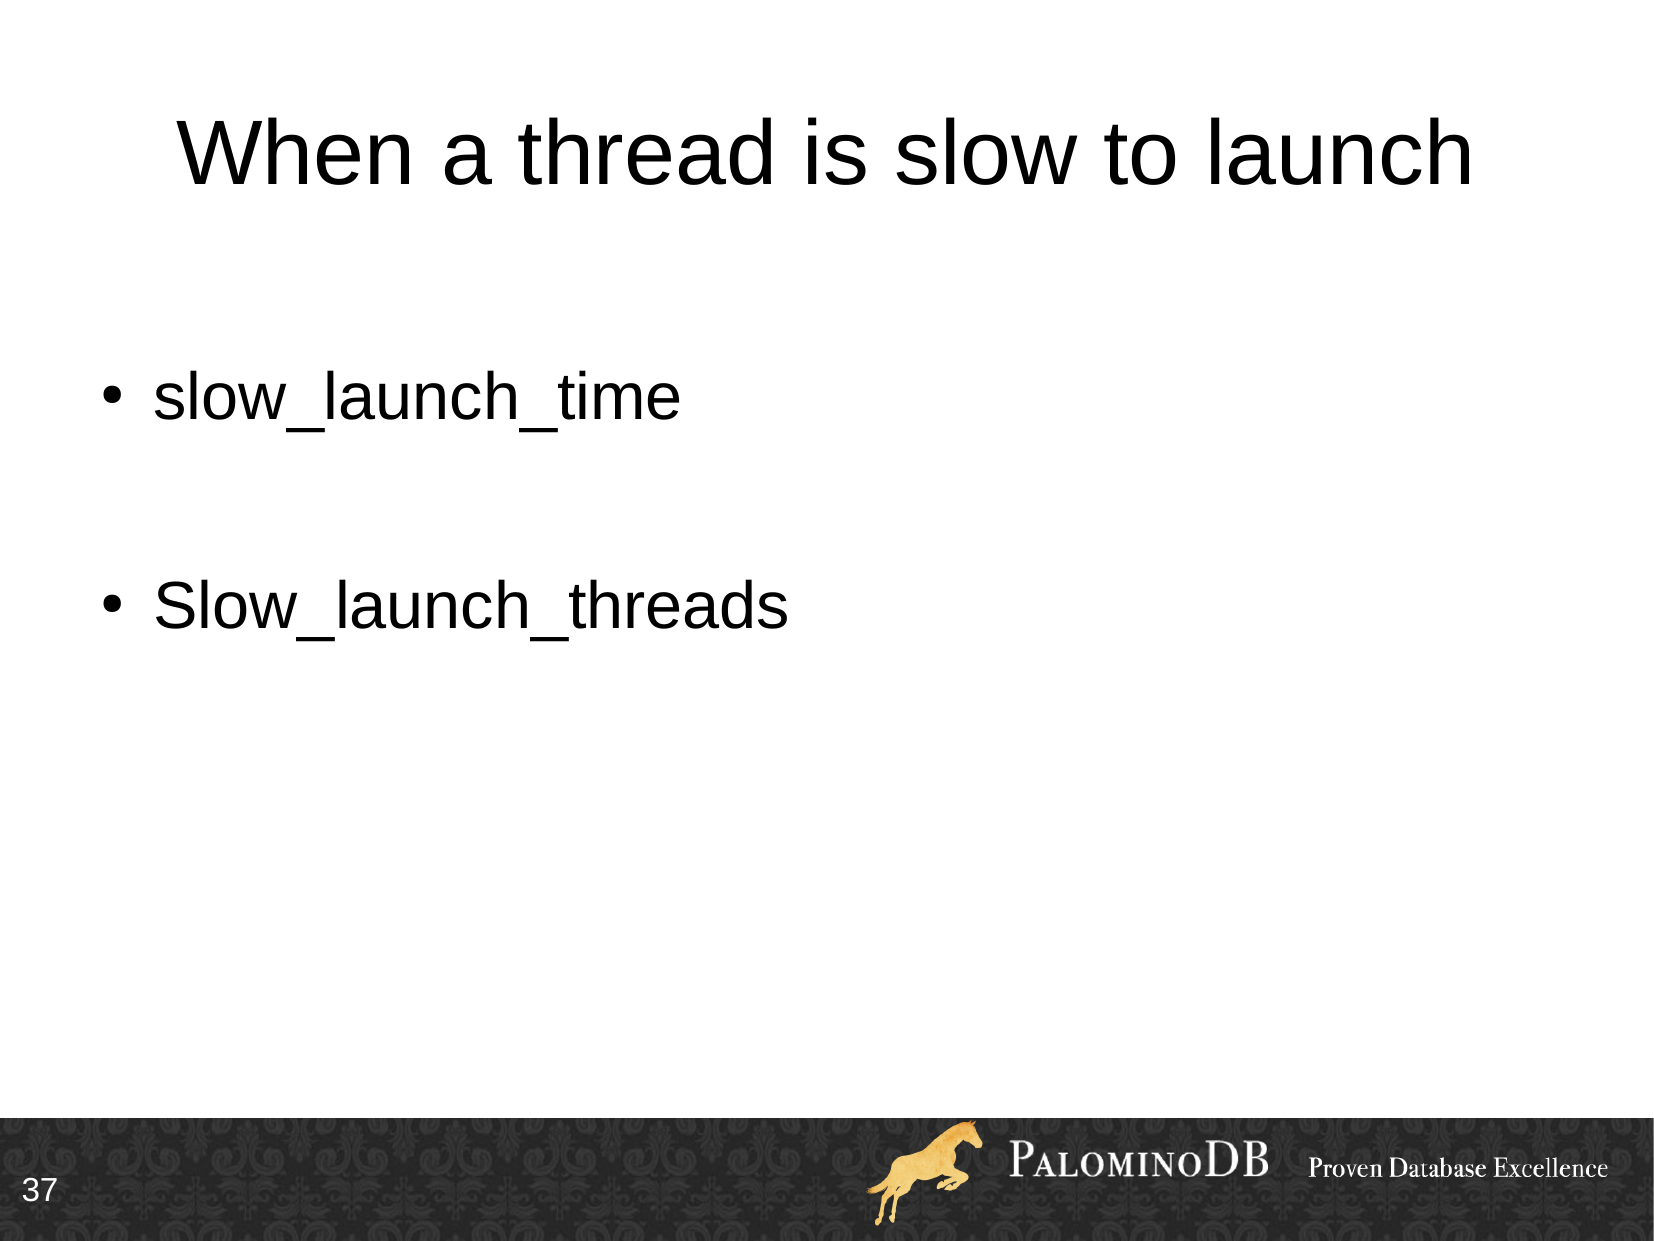

# When a thread is slow to launch
slow_launch_time
Slow_launch_threads